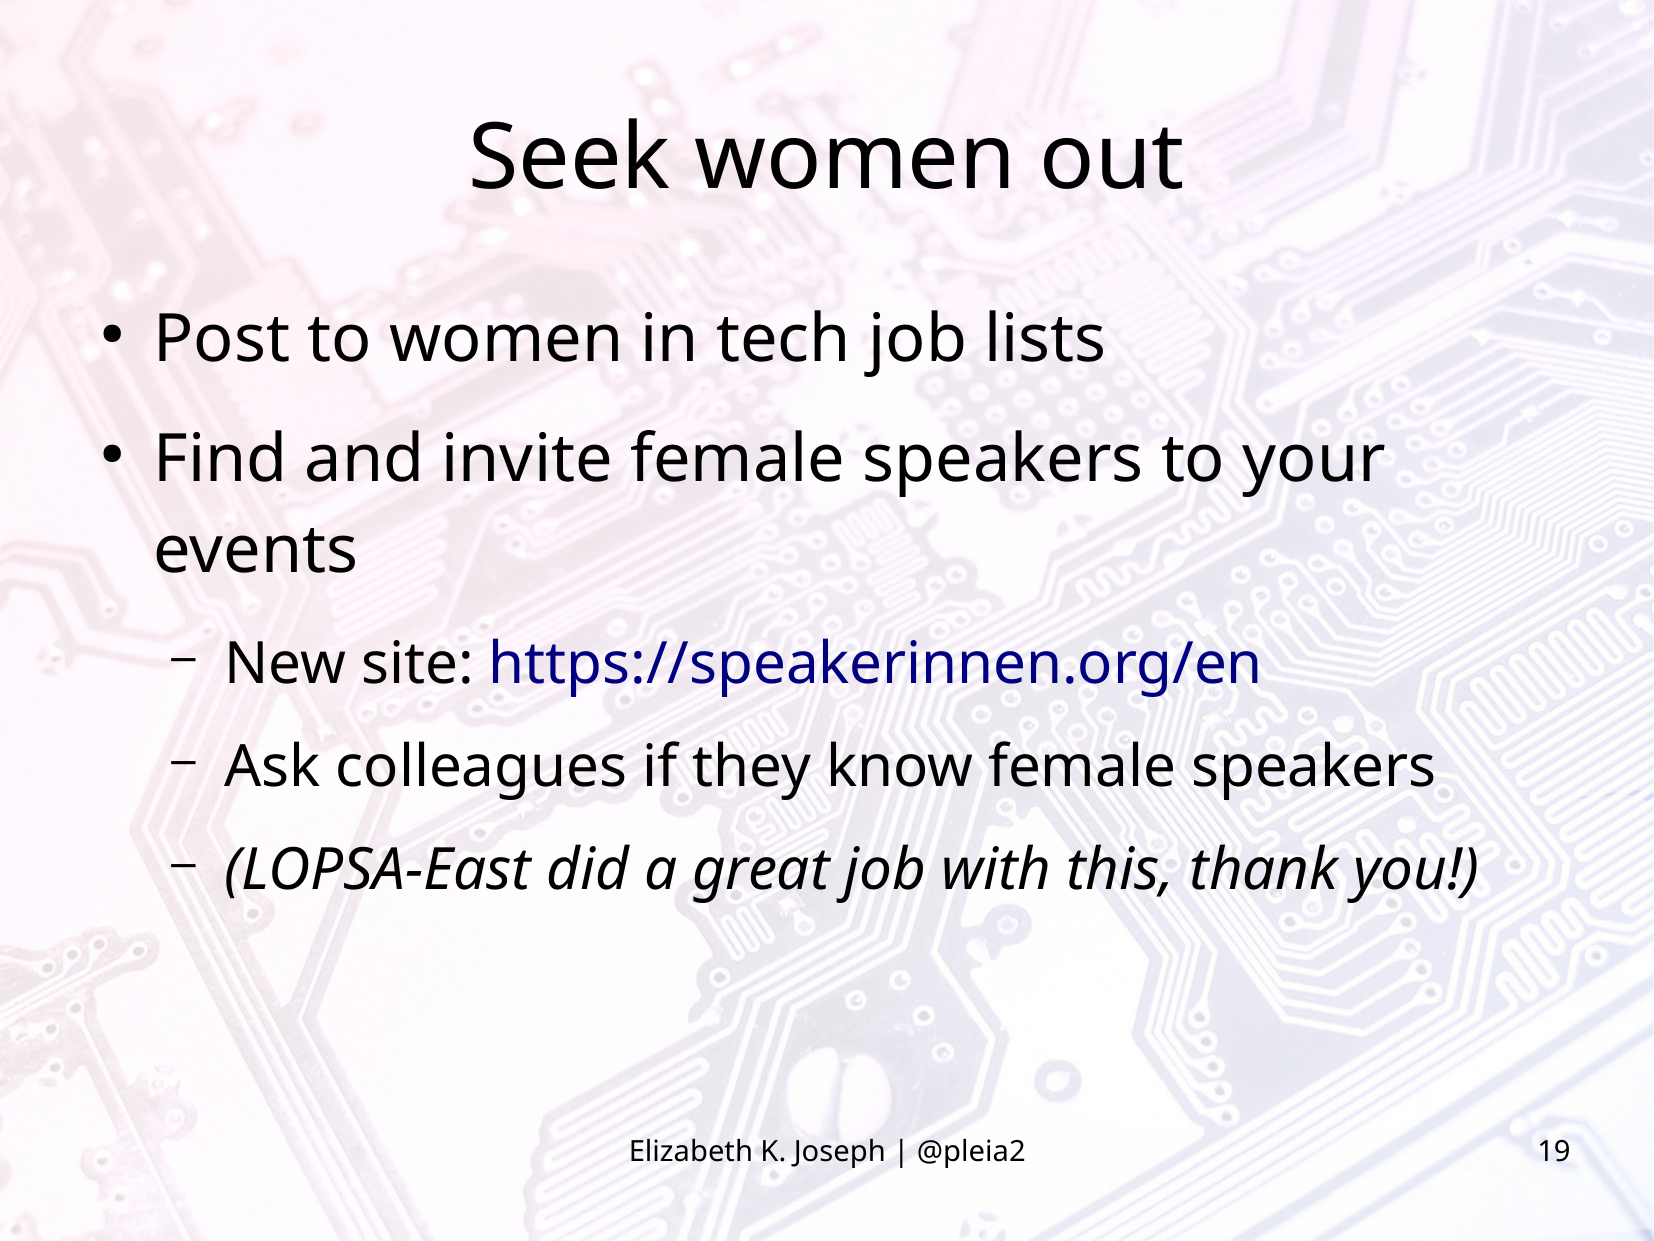

# Seek women out
Post to women in tech job lists
Find and invite female speakers to your events
New site: https://speakerinnen.org/en
Ask colleagues if they know female speakers
(LOPSA-East did a great job with this, thank you!)
Elizabeth K. Joseph | @pleia2
19